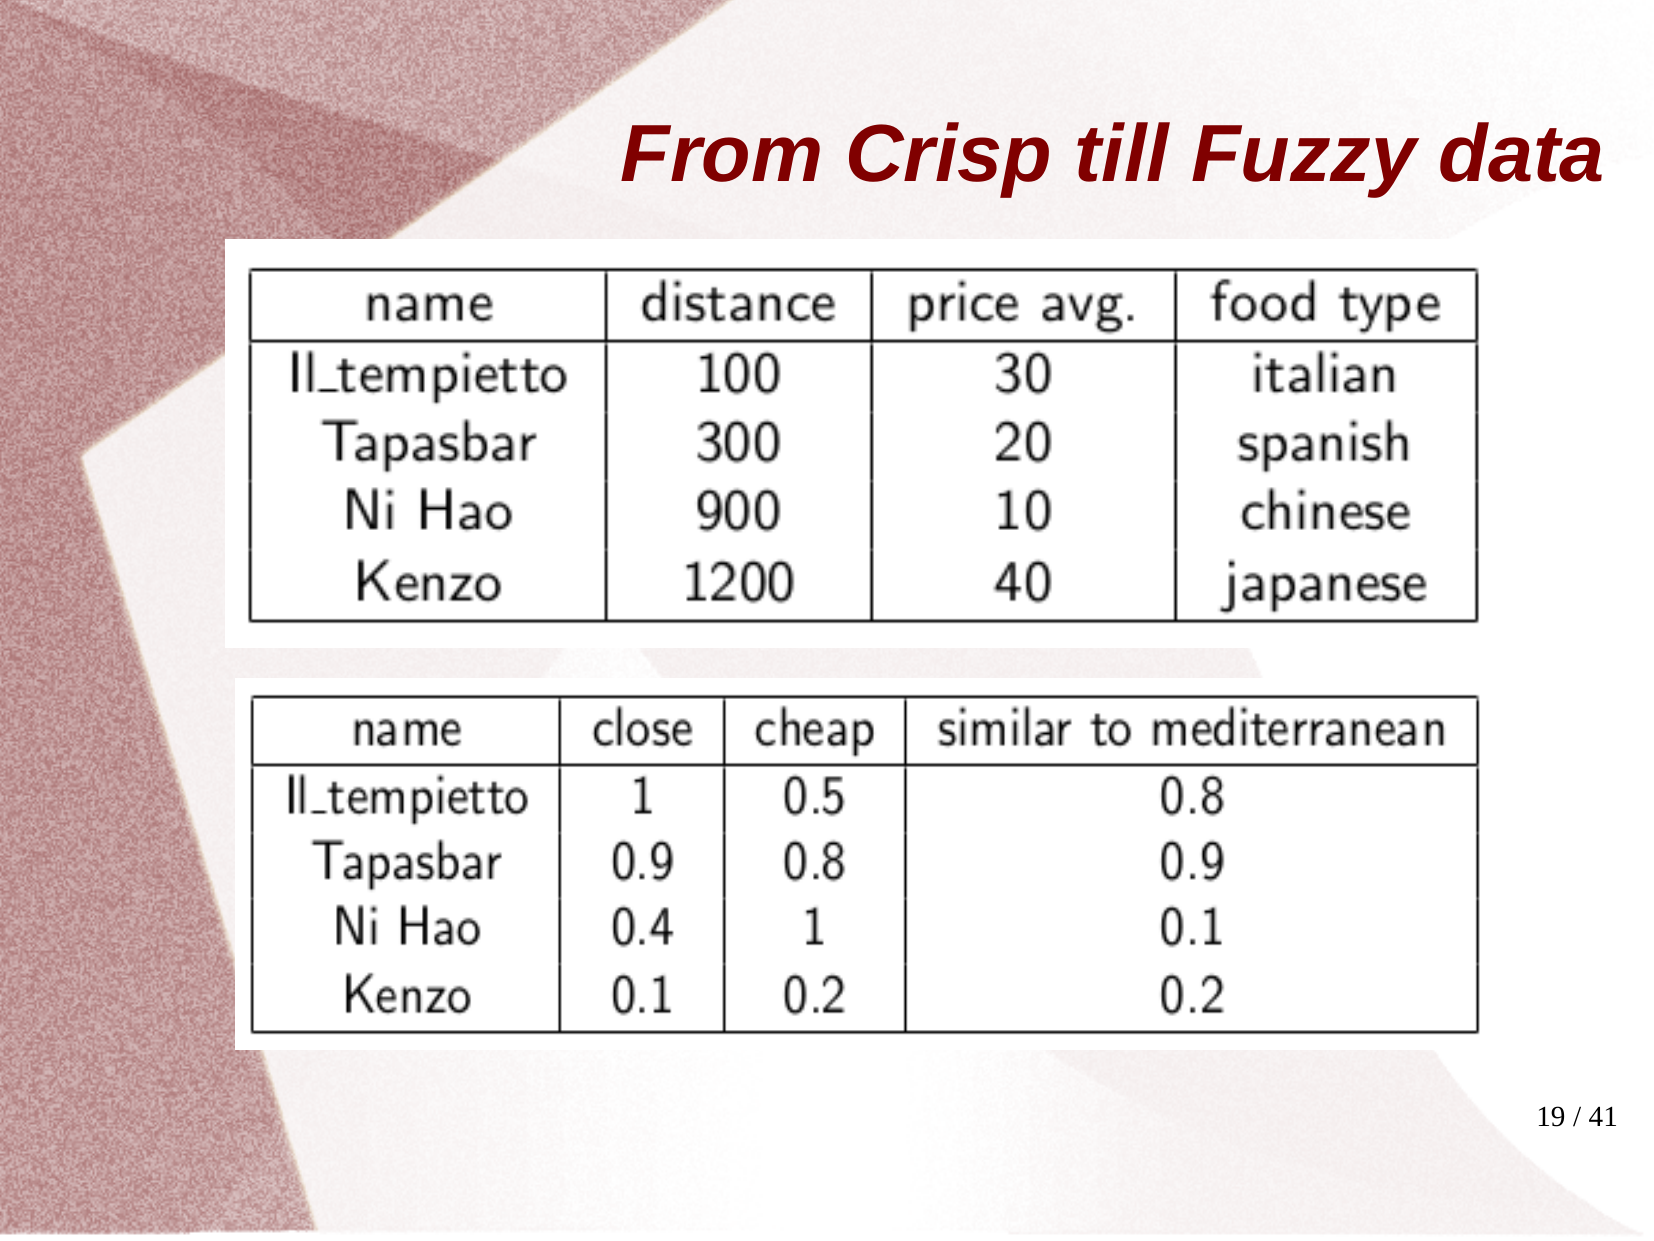

# From Crisp till Fuzzy data
19